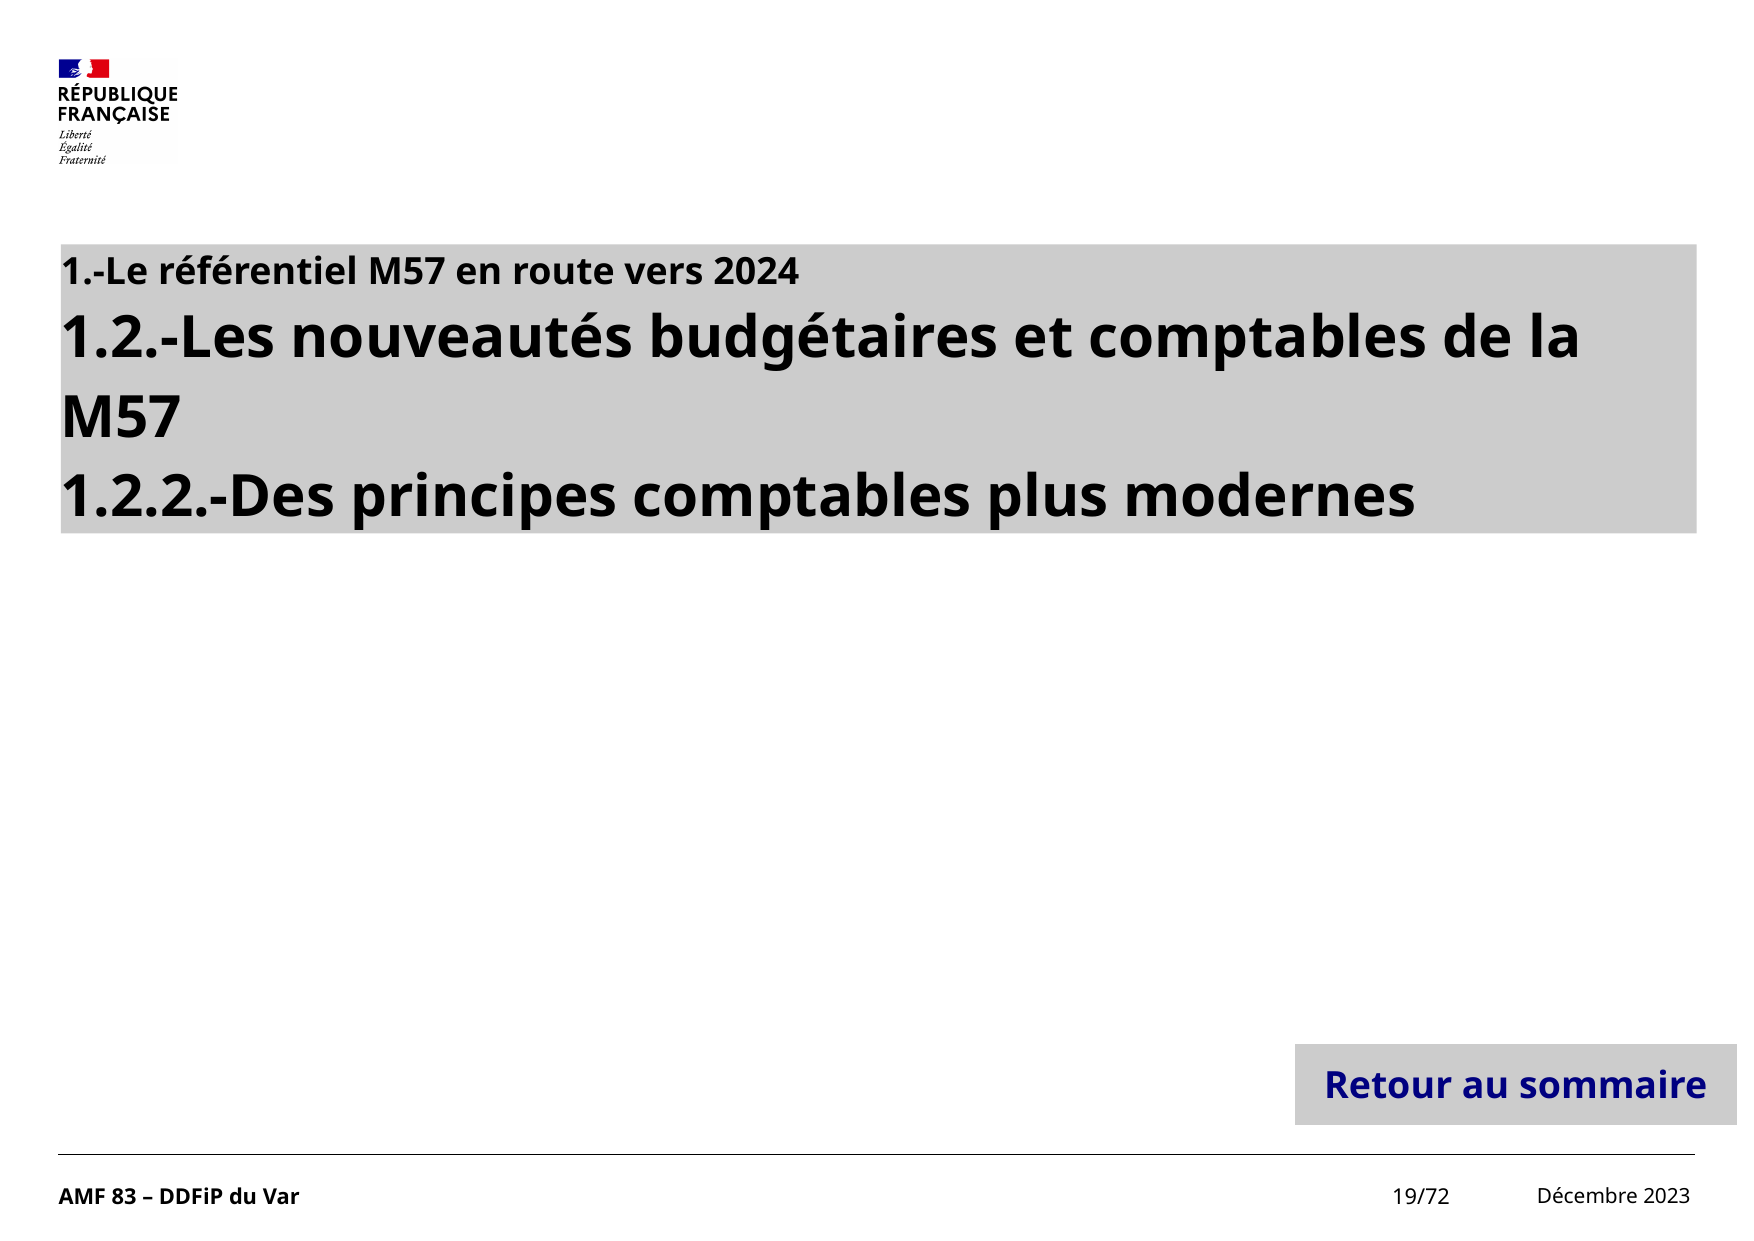

1.-Le référentiel M57 en route vers 2024
1.2.-Les nouveautés budgétaires et comptables de la M57
1.2.2.-Des principes comptables plus modernes
Retour au sommaire